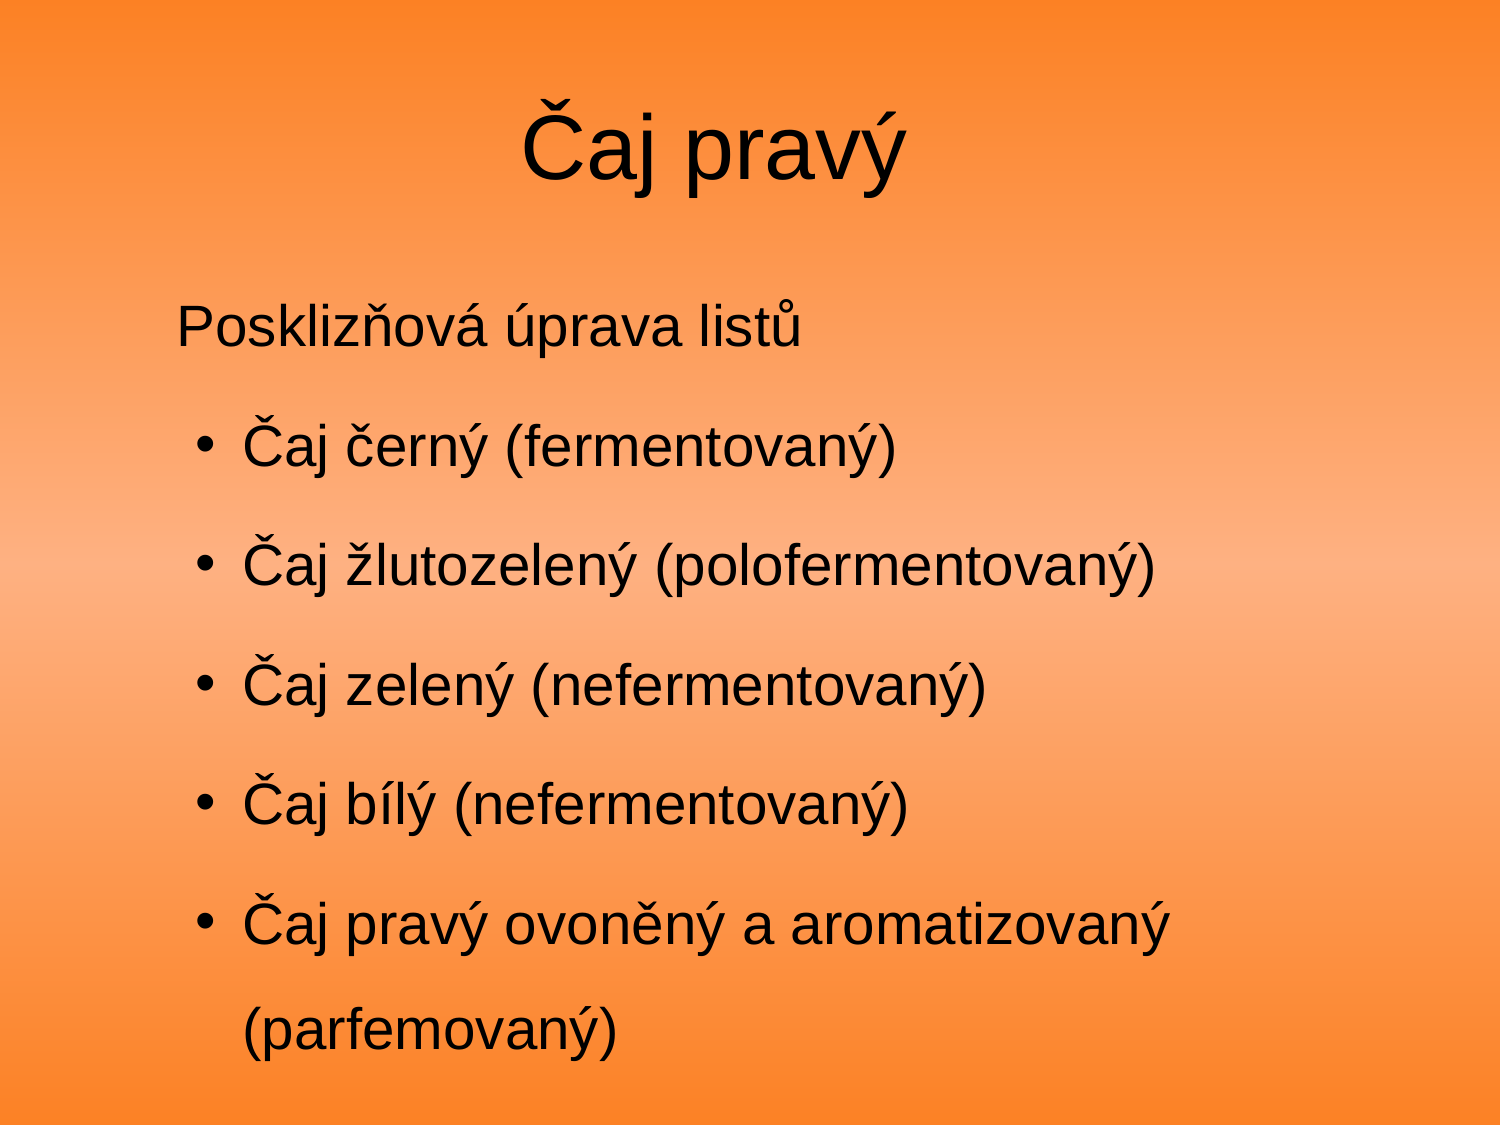

# Čaj pravý
	Posklizňová úprava listů
Čaj černý (fermentovaný)
Čaj žlutozelený (polofermentovaný)
Čaj zelený (nefermentovaný)
Čaj bílý (nefermentovaný)
Čaj pravý ovoněný a aromatizovaný (parfemovaný)